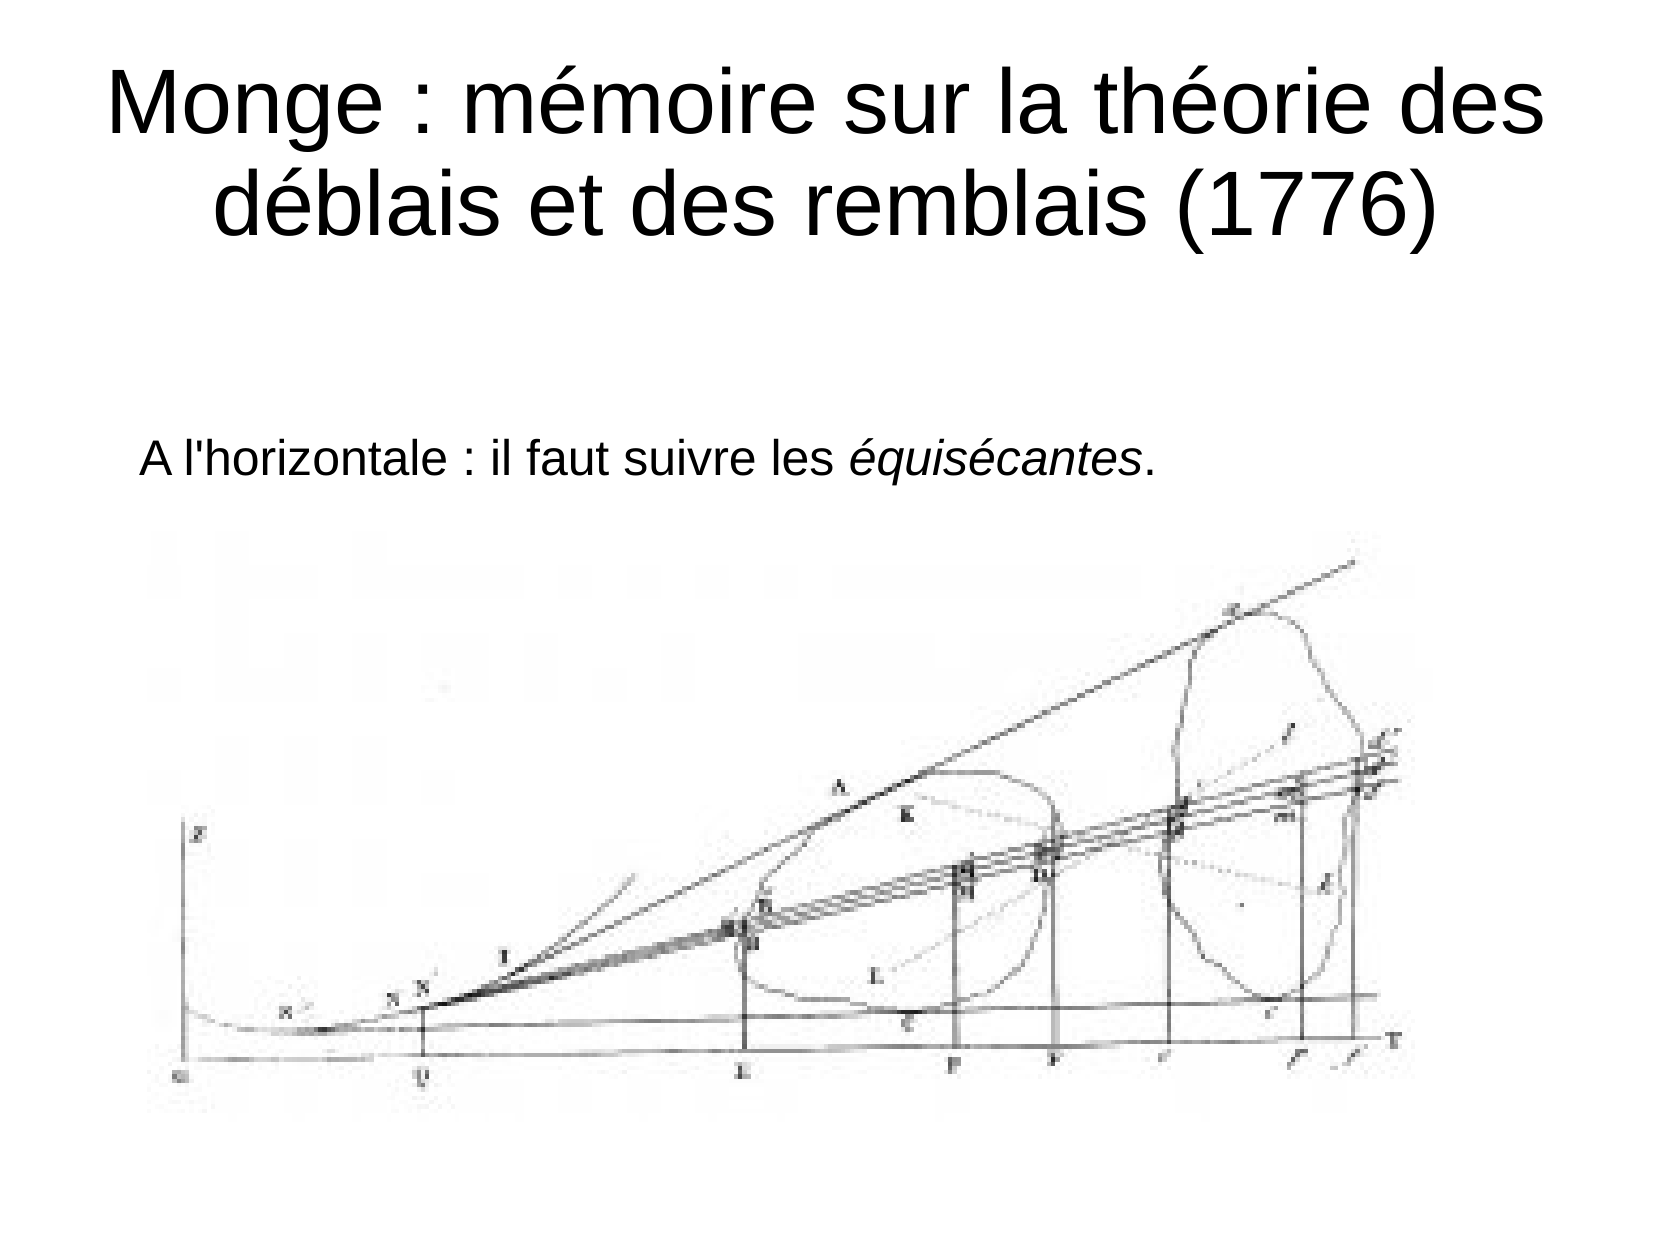

# Monge : mémoire sur la théorie des déblais et des remblais (1776)
A l'horizontale : il faut suivre les équisécantes.